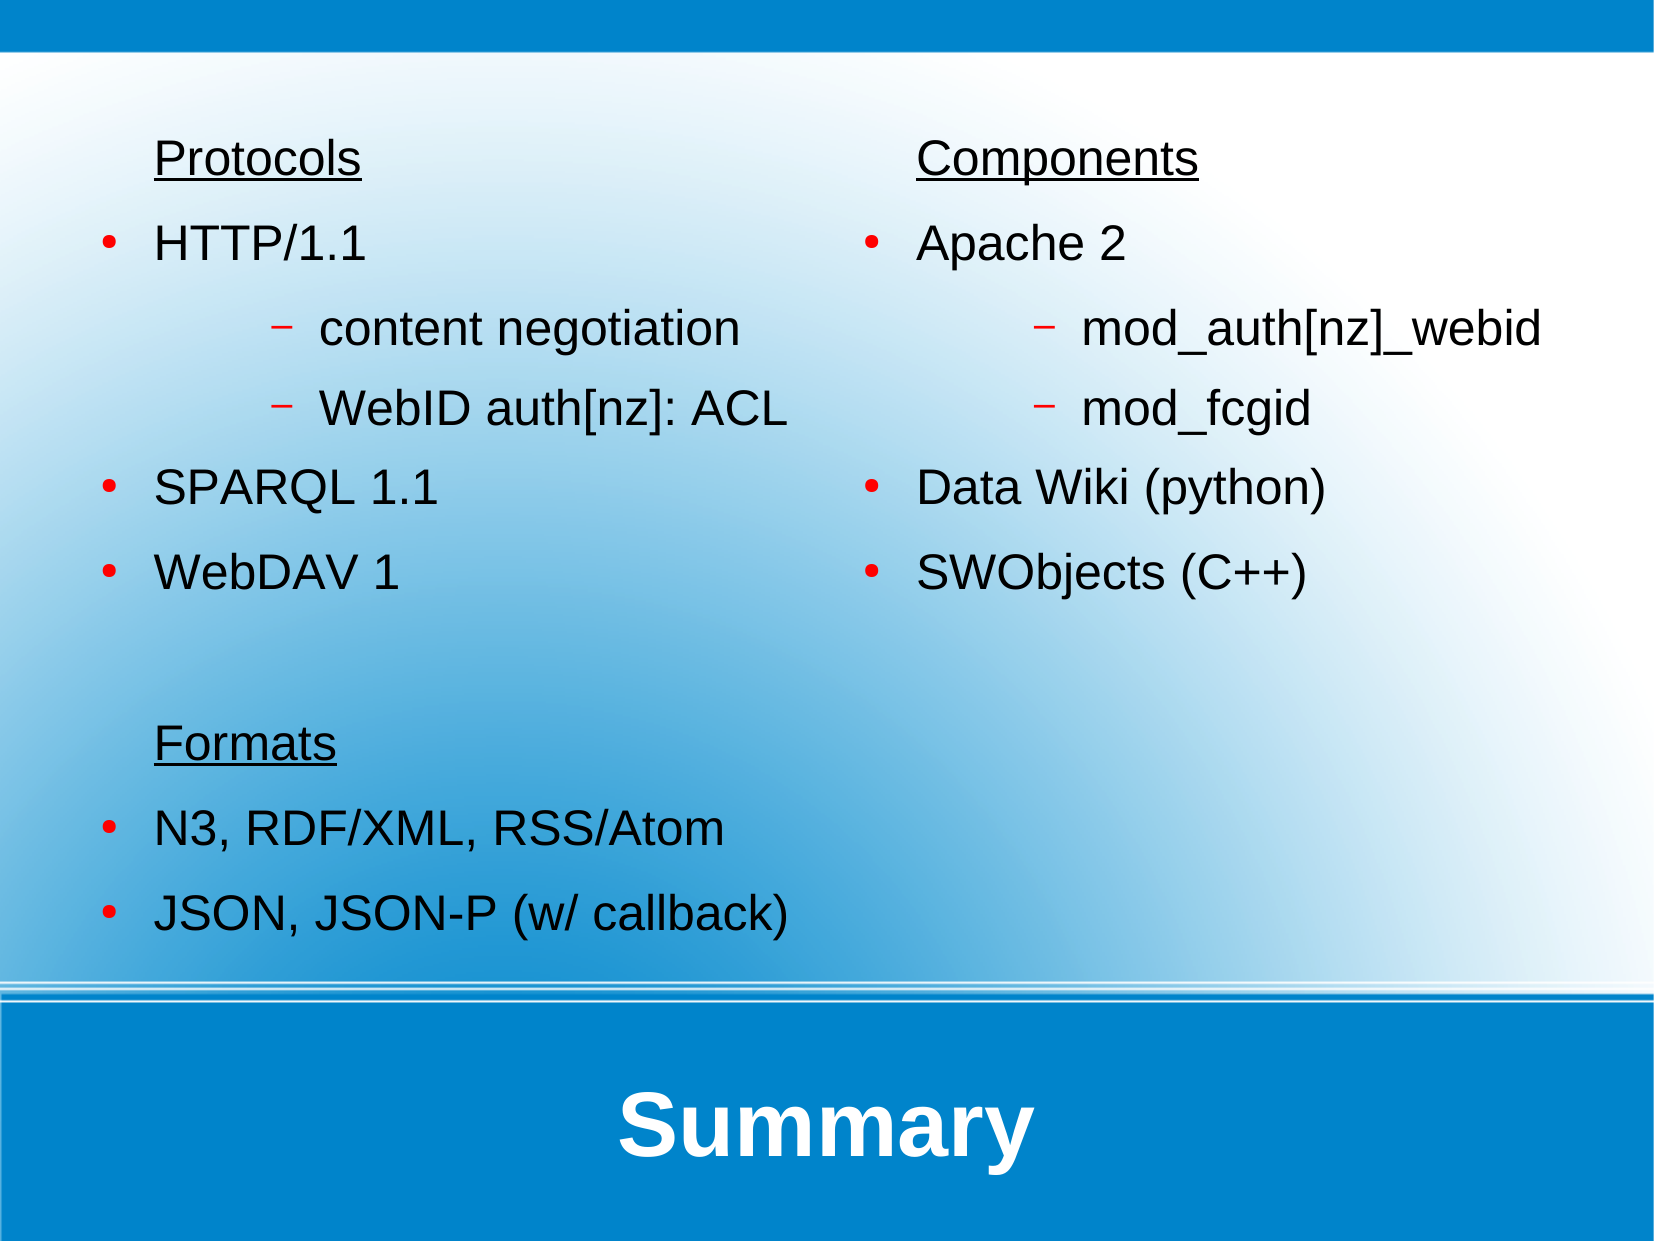

Protocols
HTTP/1.1
content negotiation
WebID auth[nz]: ACL
SPARQL 1.1
WebDAV 1
Formats
N3, RDF/XML, RSS/Atom
JSON, JSON-P (w/ callback)
Components
Apache 2
mod_auth[nz]_webid
mod_fcgid
Data Wiki (python)
SWObjects (C++)
# Summary